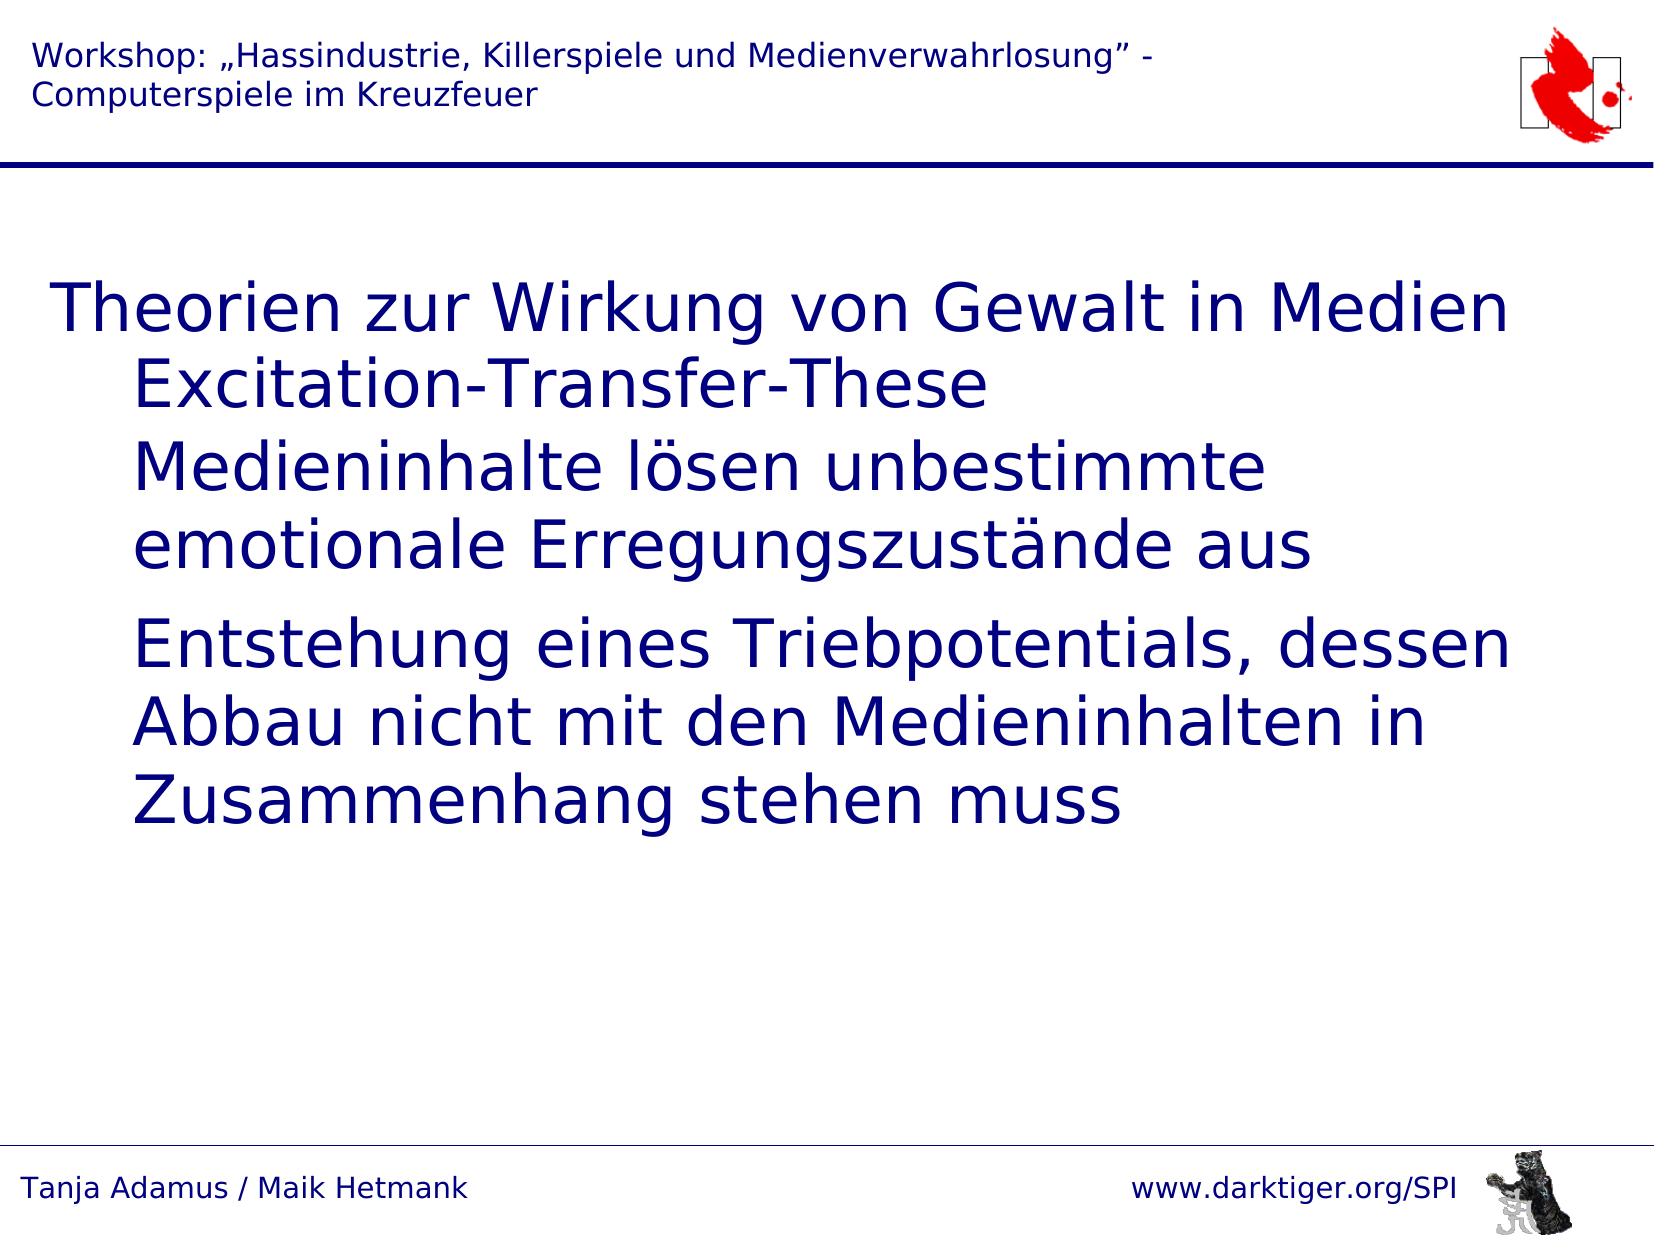

Workshop: „Hassindustrie, Killerspiele und Medienverwahrlosung” - Computerspiele im Kreuzfeuer
Theorien zur Wirkung von Gewalt in Medien
Excitation-Transfer-These
Medieninhalte lösen unbestimmte emotionale Erregungszustände aus
Entstehung eines Triebpotentials, dessen Abbau nicht mit den Medieninhalten in Zusammenhang stehen muss